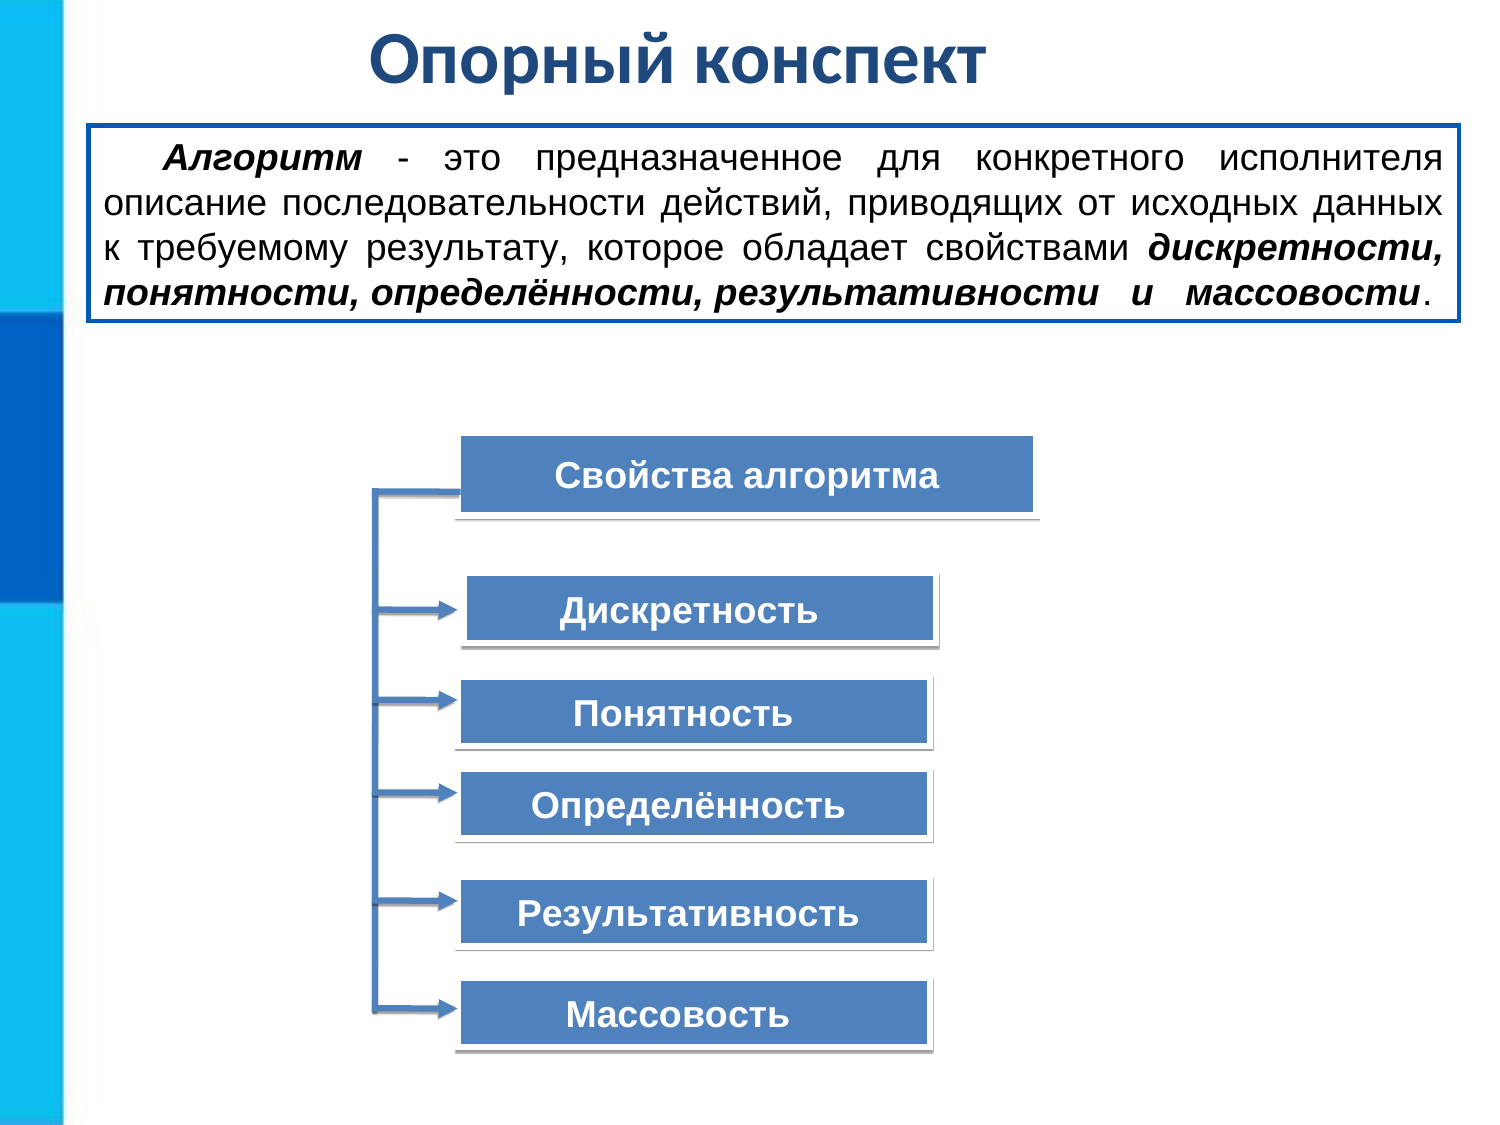

Опорный конспект
Алгоритм - это предназначенное для конкретного исполнителя описание последовательности действий, приводящих от исходных данных к требуемому результату, которое обладает свойствами дискретности, понятности, определённости, результативности и массовости.
Свойства алгоритма
Дискретность
Понятность
Определённость
Результативность
Массовость